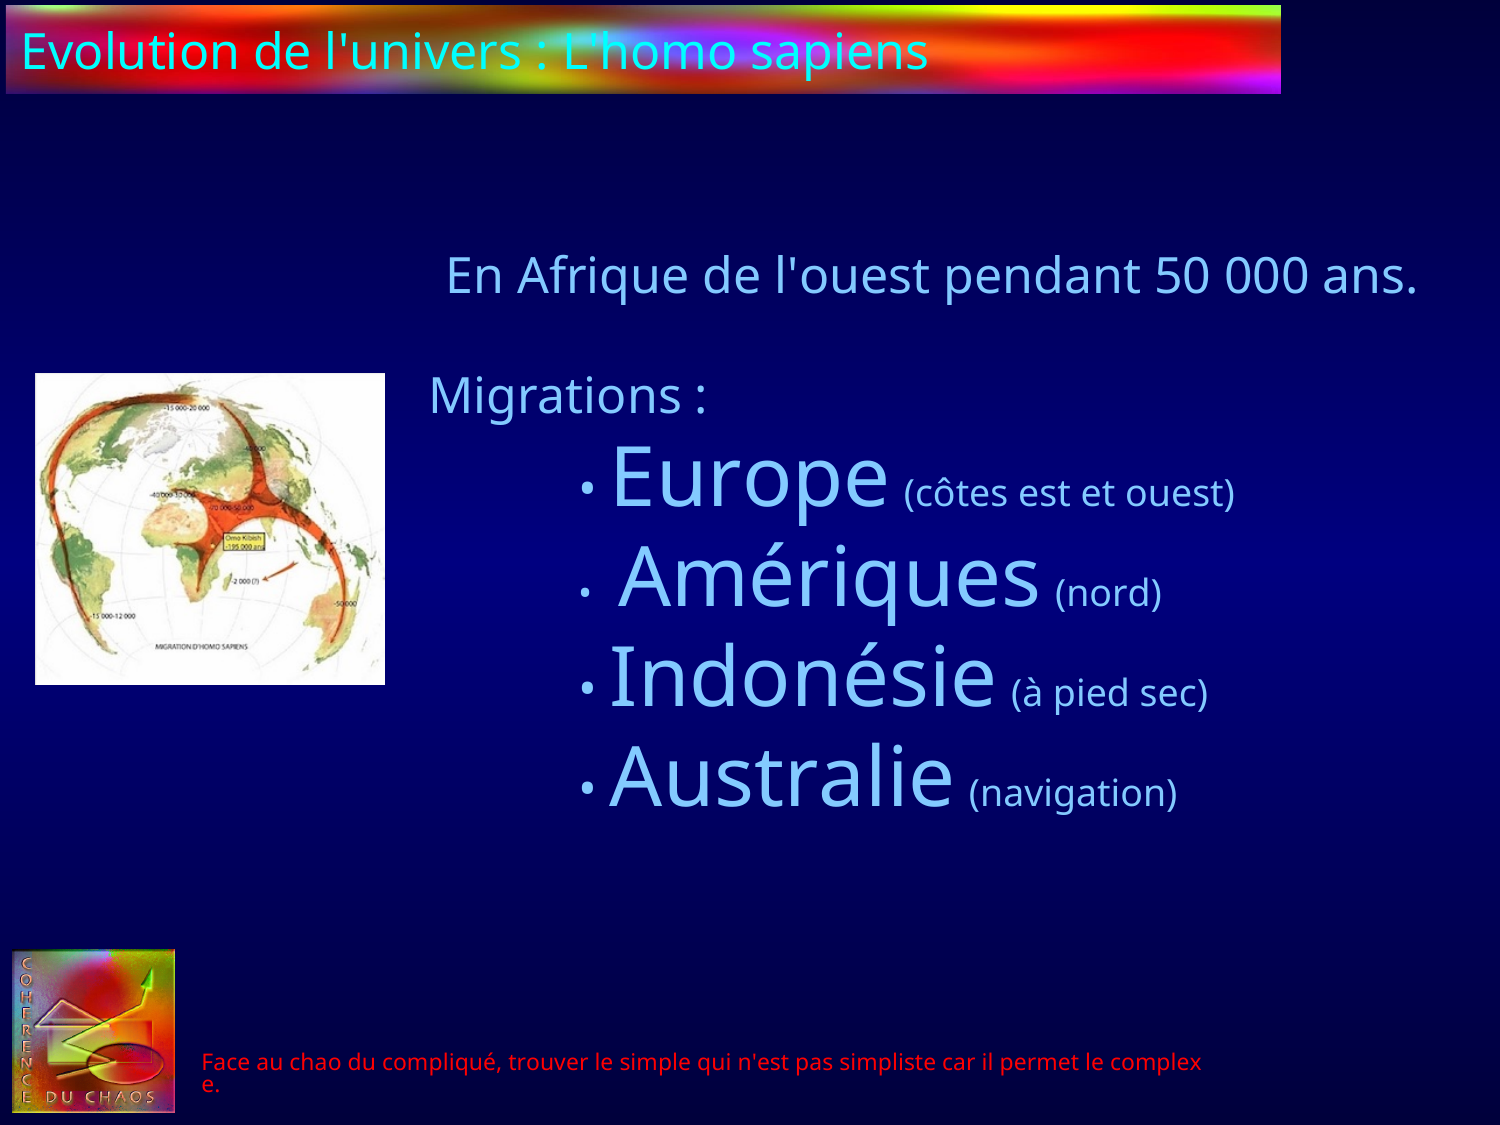

#
Evolution de l'univers : L'homo sapiens
En Afrique de l'ouest pendant 50 000 ans.
Migrations :
	• Europe (côtes est et ouest)
	• Amériques (nord)
	• Indonésie (à pied sec)
	• Australie (navigation)
Face au chao du compliqué, trouver le simple qui n'est pas simpliste car il permet le complexe.